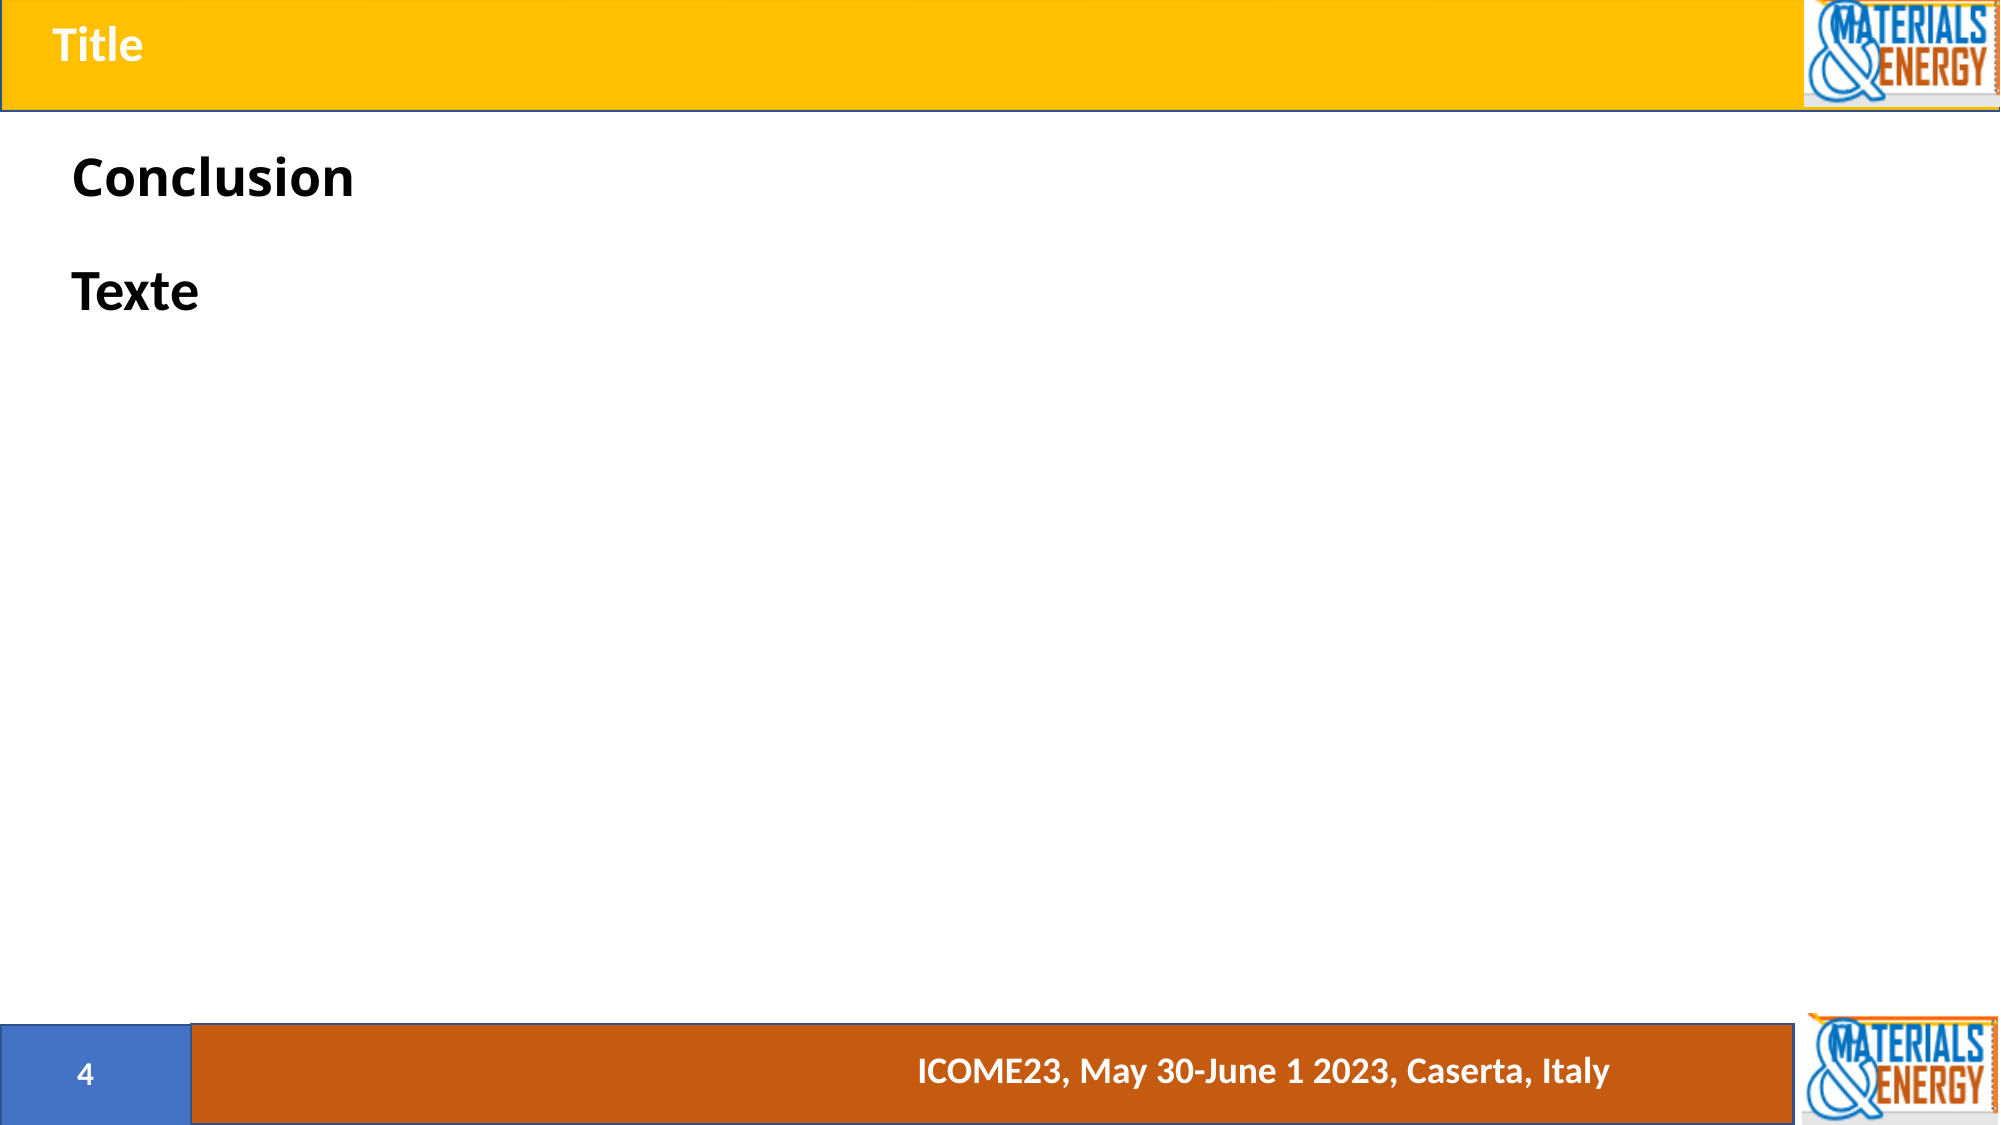

Title
# Conclusion
Texte
 ICOME23, May 30-June 1 2023, Caserta, Italy
 Speaker/Title